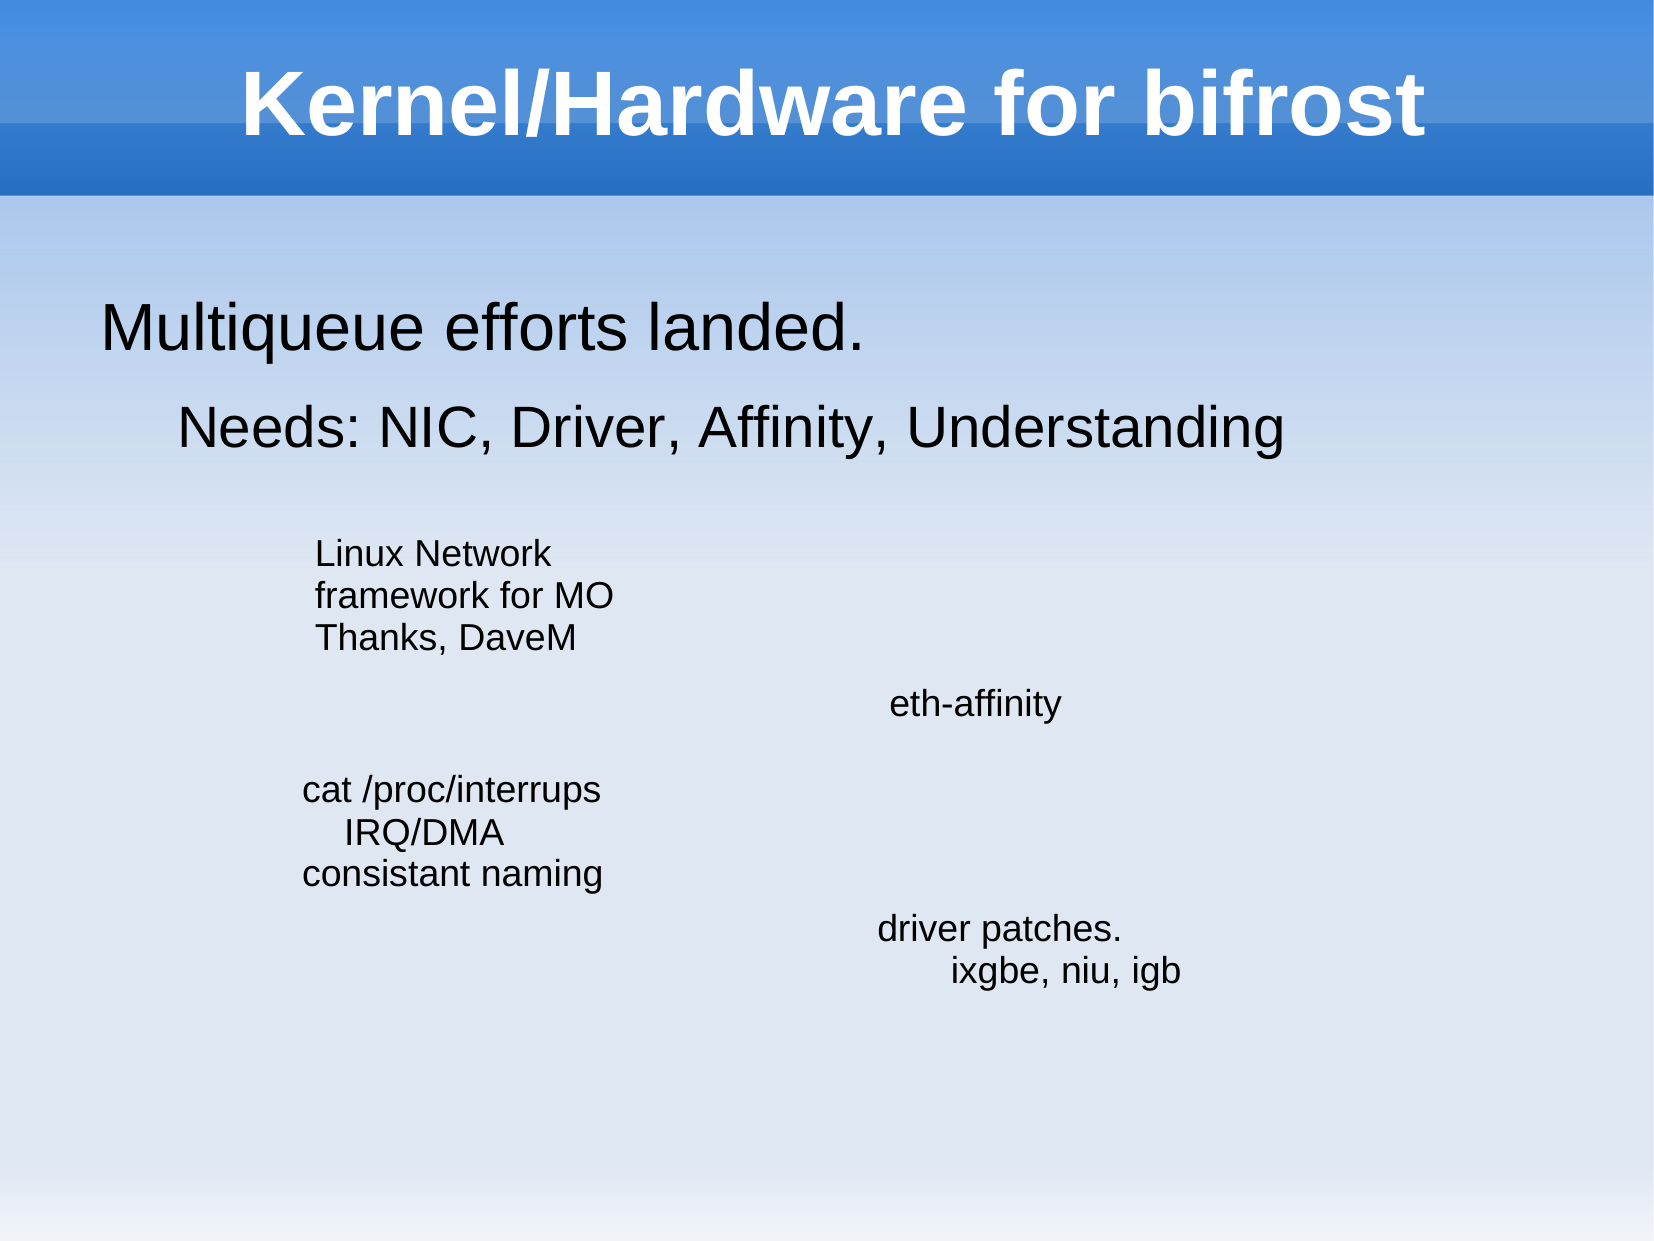

# Kernel/Hardware for bifrost
Multiqueue efforts landed.
Needs: NIC, Driver, Affinity, Understanding
Linux Network framework for MO
Thanks, DaveM
eth-affinity
cat /proc/interrups
 IRQ/DMA consistant naming
driver patches.
 ixgbe, niu, igb